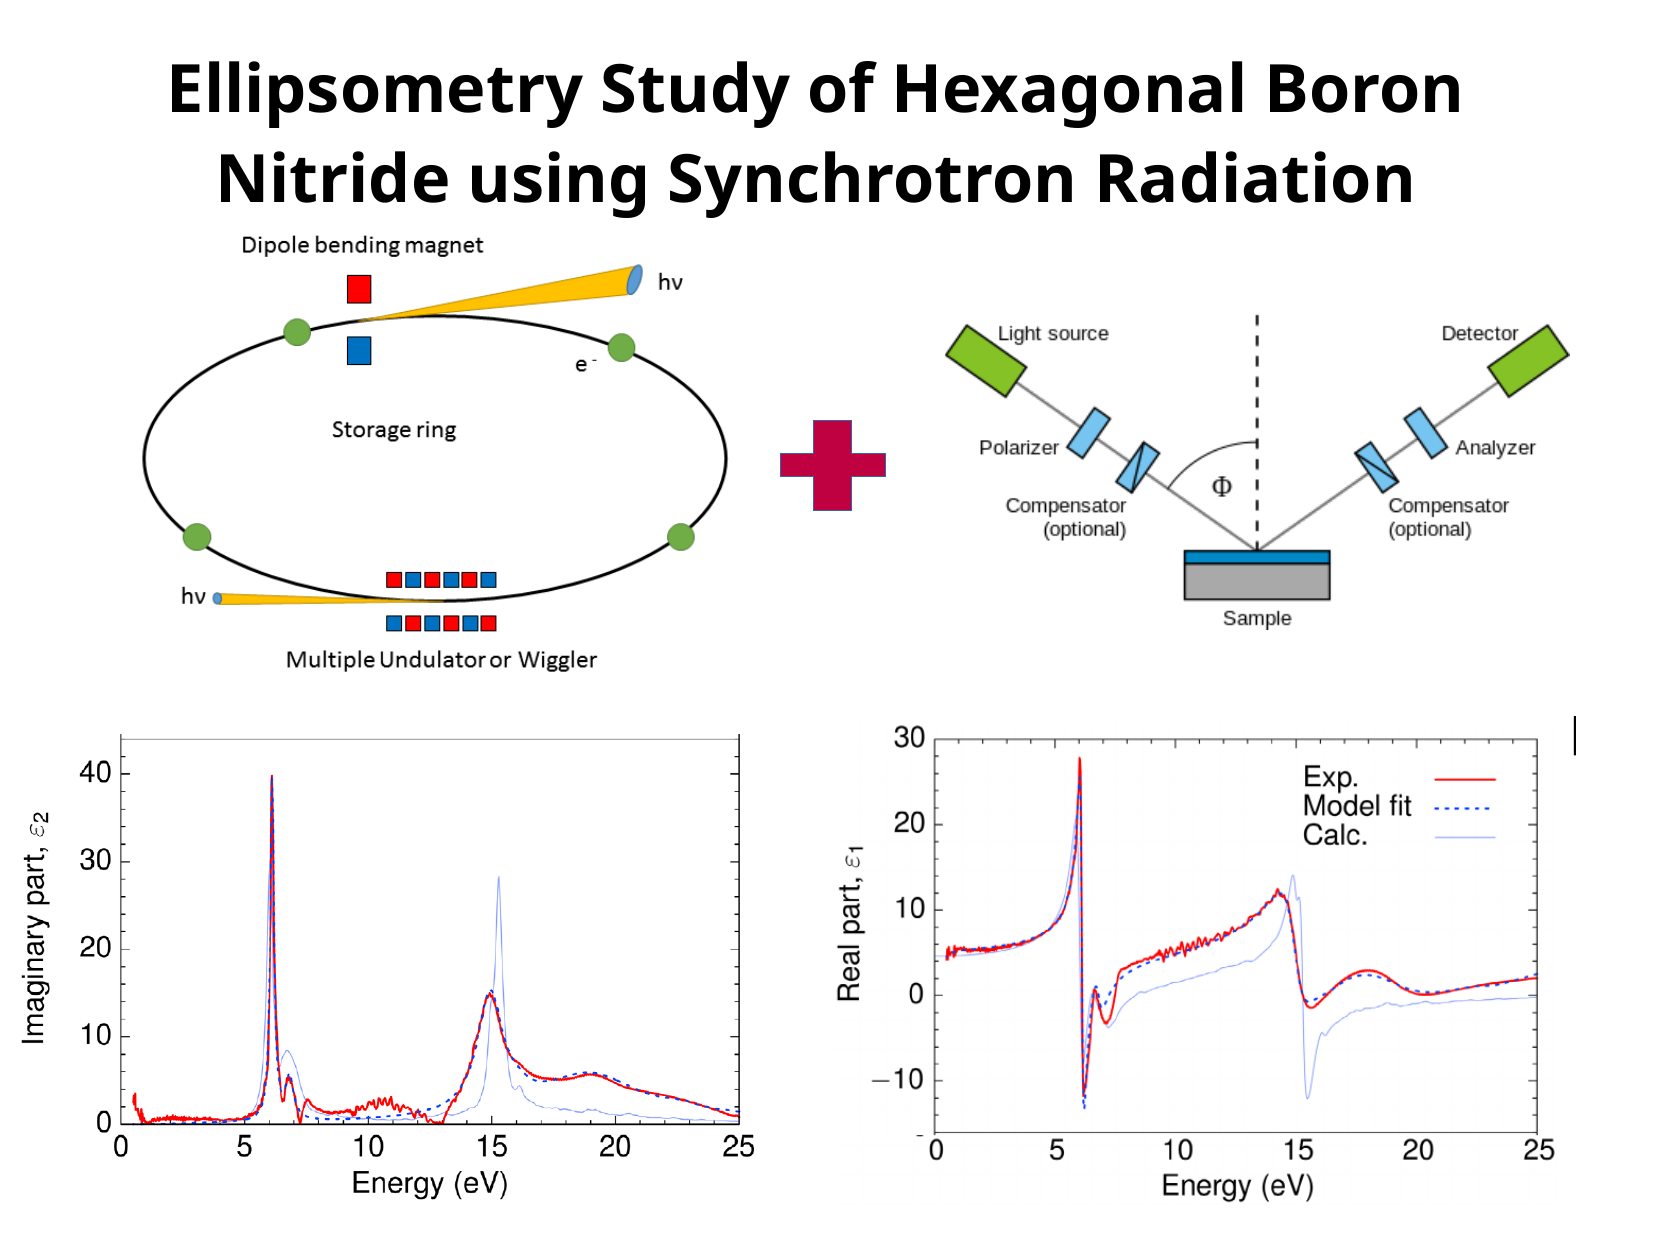

# Ellipsometry Study of Hexagonal Boron Nitride using Synchrotron Radiation